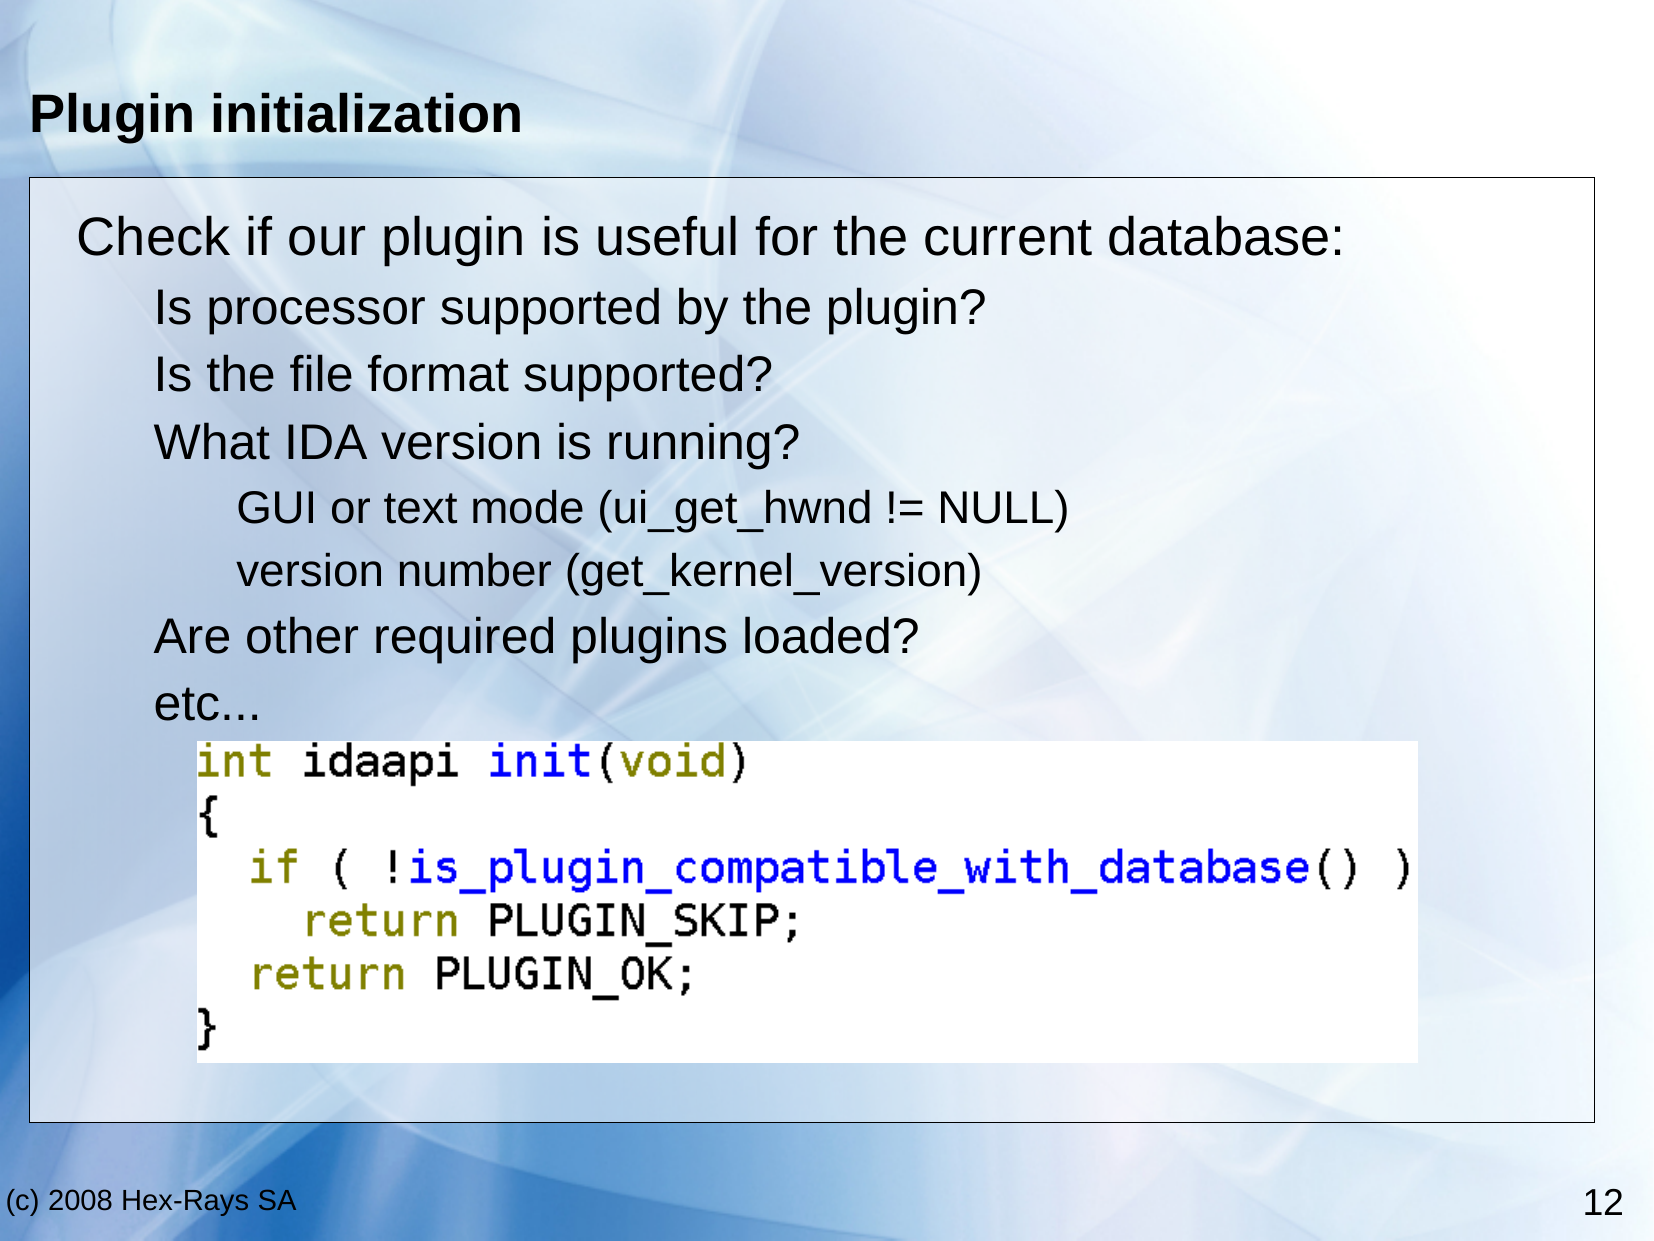

# Plugin initialization
Check if our plugin is useful for the current database:
Is processor supported by the plugin?
Is the file format supported?
What IDA version is running?
GUI or text mode (ui_get_hwnd != NULL)
version number (get_kernel_version)
Are other required plugins loaded?
etc...
12
(c) 2008 Hex-Rays SA